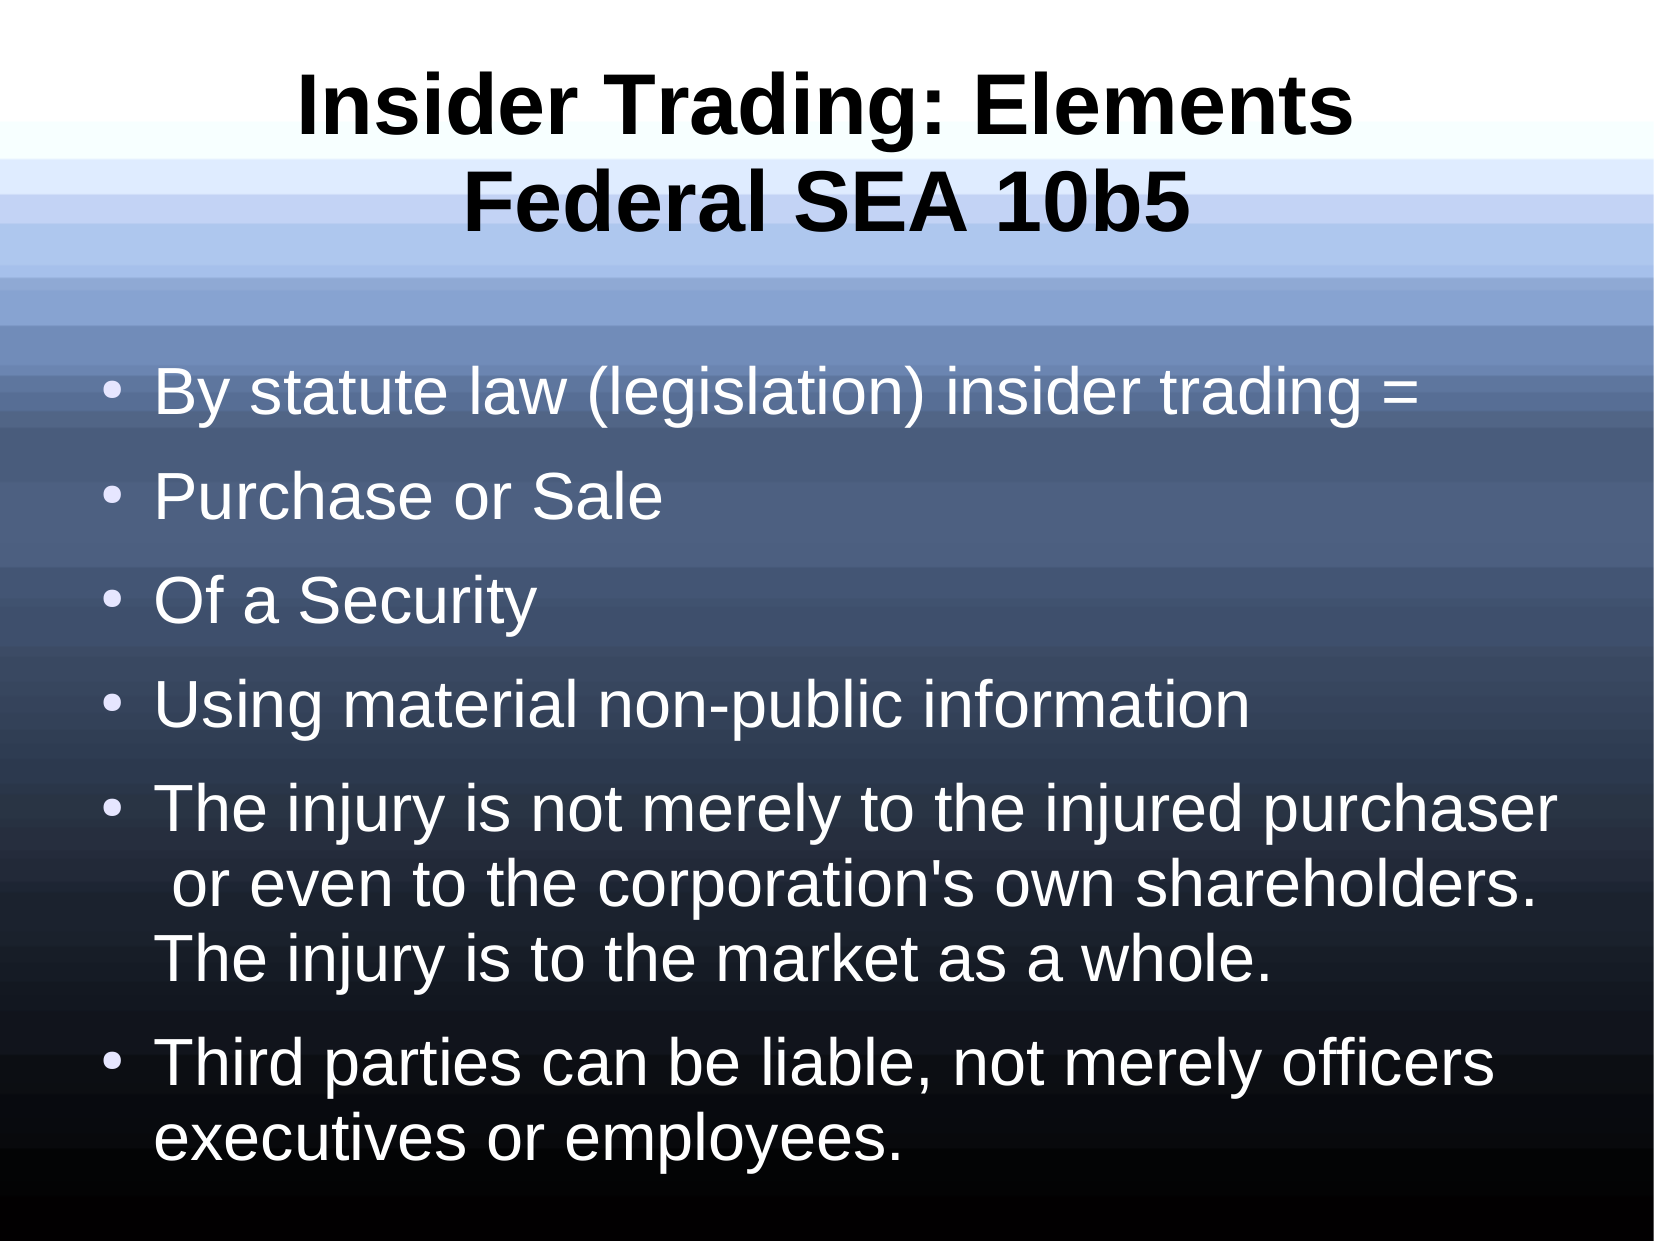

# Insider Trading: Elements Federal SEA 10b5
By statute law (legislation) insider trading =
Purchase or Sale
Of a Security
Using material non-public information
The injury is not merely to the injured purchaser or even to the corporation's own shareholders. The injury is to the market as a whole.
Third parties can be liable, not merely officers executives or employees.